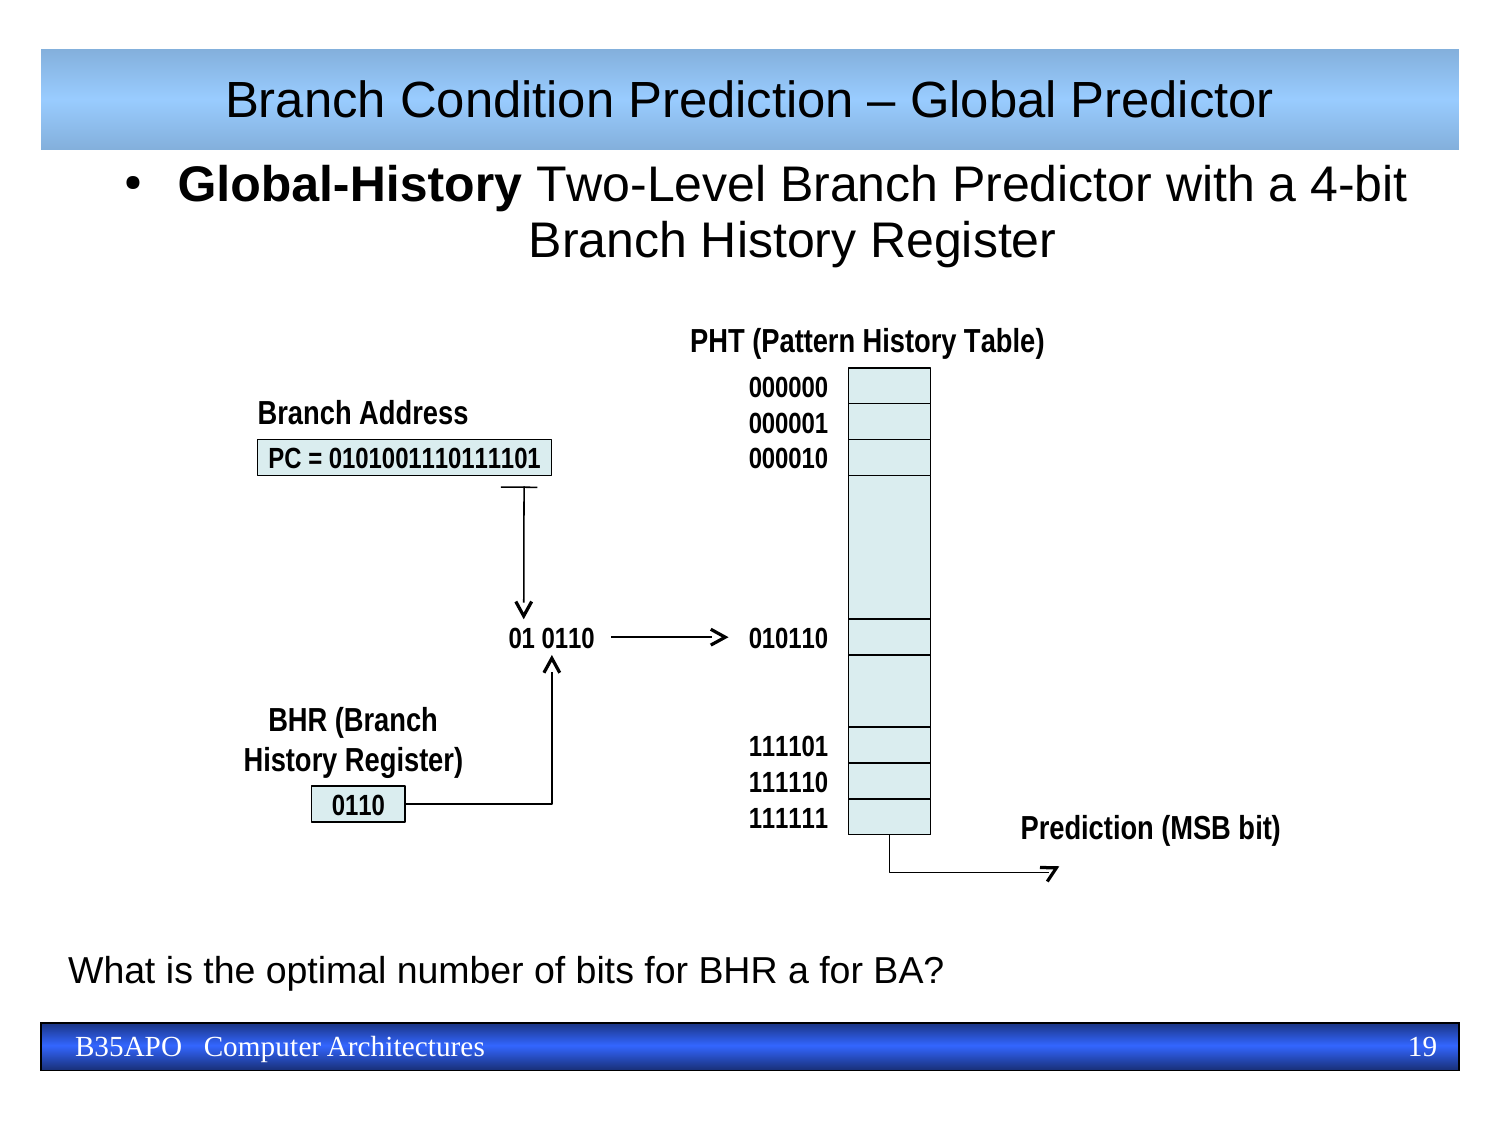

# Branch Condition Prediction – Global Predictor
Global-History Two-Level Branch Predictor with a 4-bit Branch History Register
PHT (Pattern History Table)
000000
Branch Address
000001
PC = 0101001110111101
000010
01 0110
010110
BHR (Branch History Register)
111101
111110
0110
111111
Prediction (MSB bit)
What is the optimal number of bits for BHR a for BA?
B35APO Computer Architectures
19